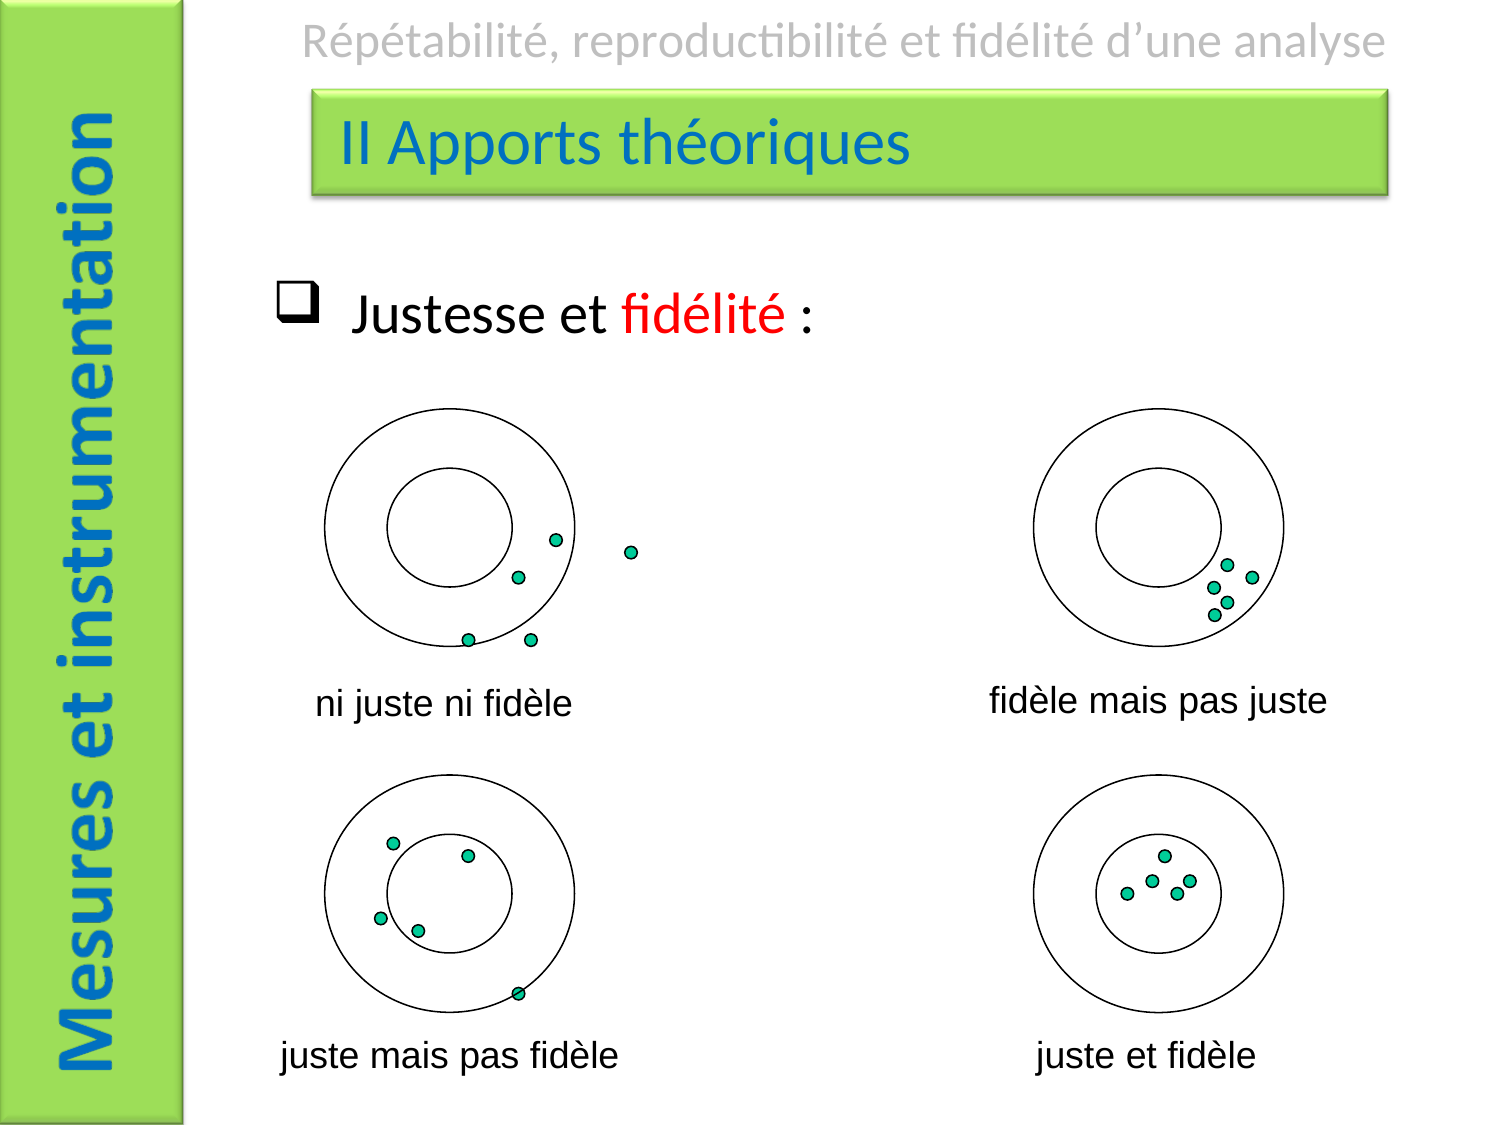

Répétabilité, reproductibilité et fidélité d’une analyse
II Apports théoriques
 Justesse et fidélité :
fidèle mais pas juste
ni juste ni fidèle
juste mais pas fidèle
juste et fidèle